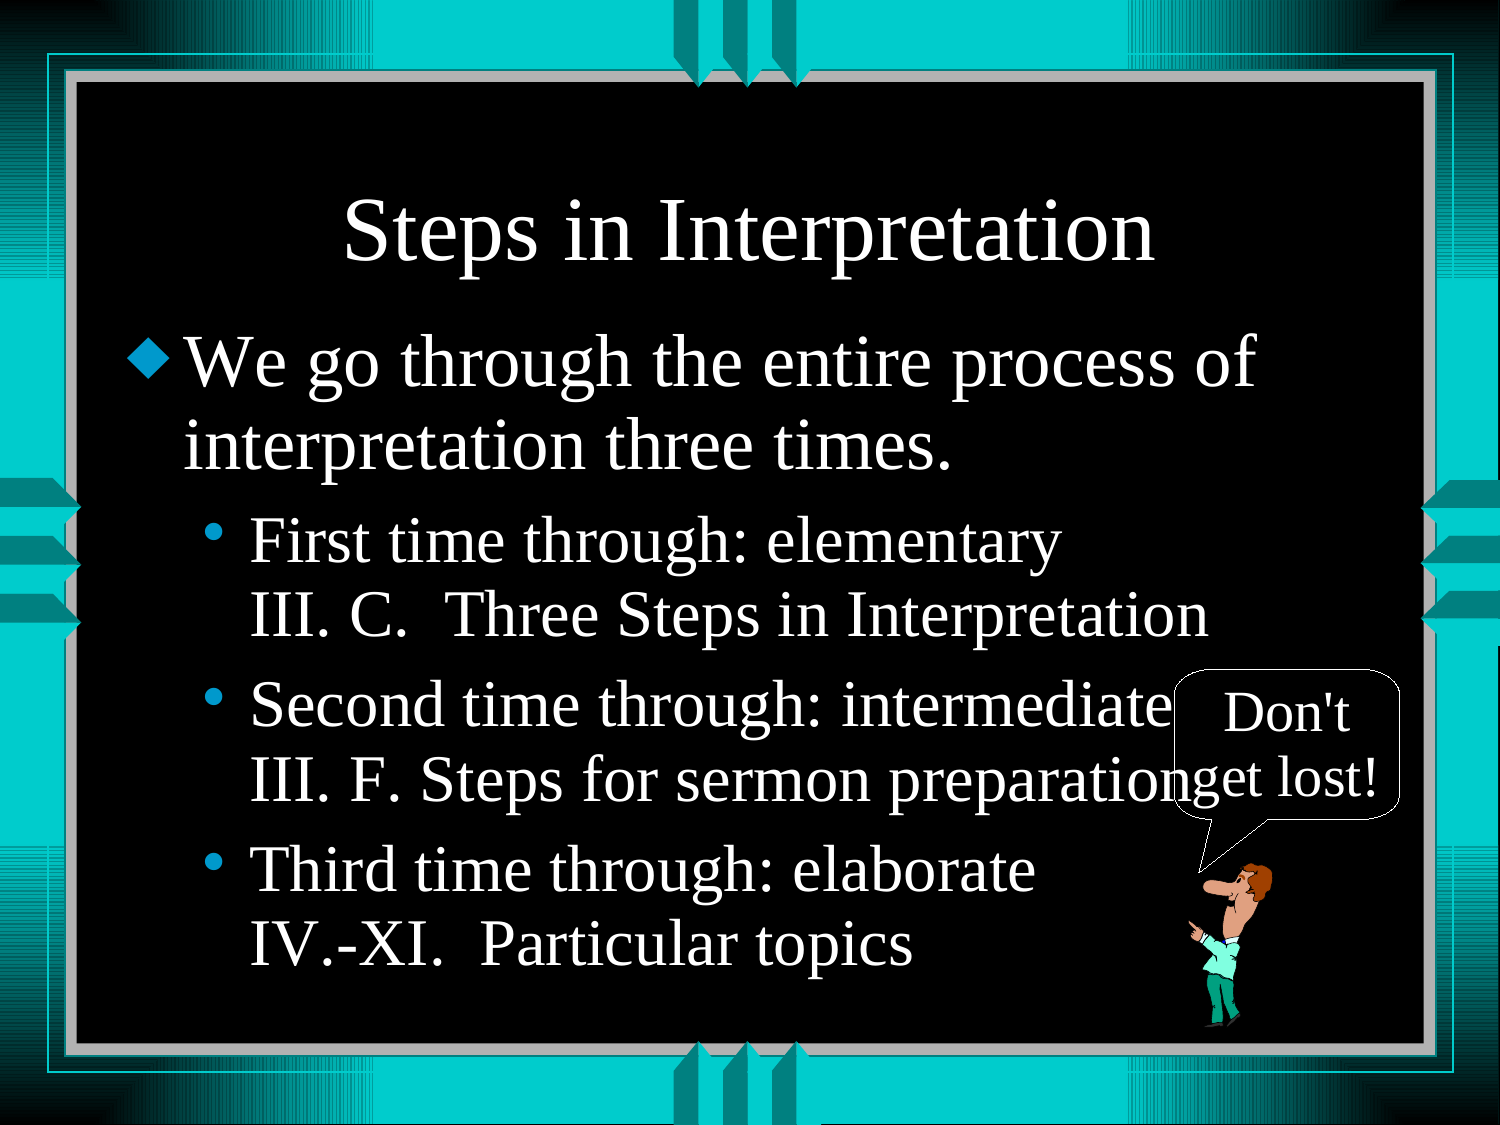

# Steps in Interpretation
We go through the entire process of interpretation three times.
First time through: elementary
III. C. Three Steps in Interpretation
Second time through: intermediate
III. F. Steps for sermon preparation
Third time through: elaborate
IV.-XI. Particular topics
Don't
get lost!